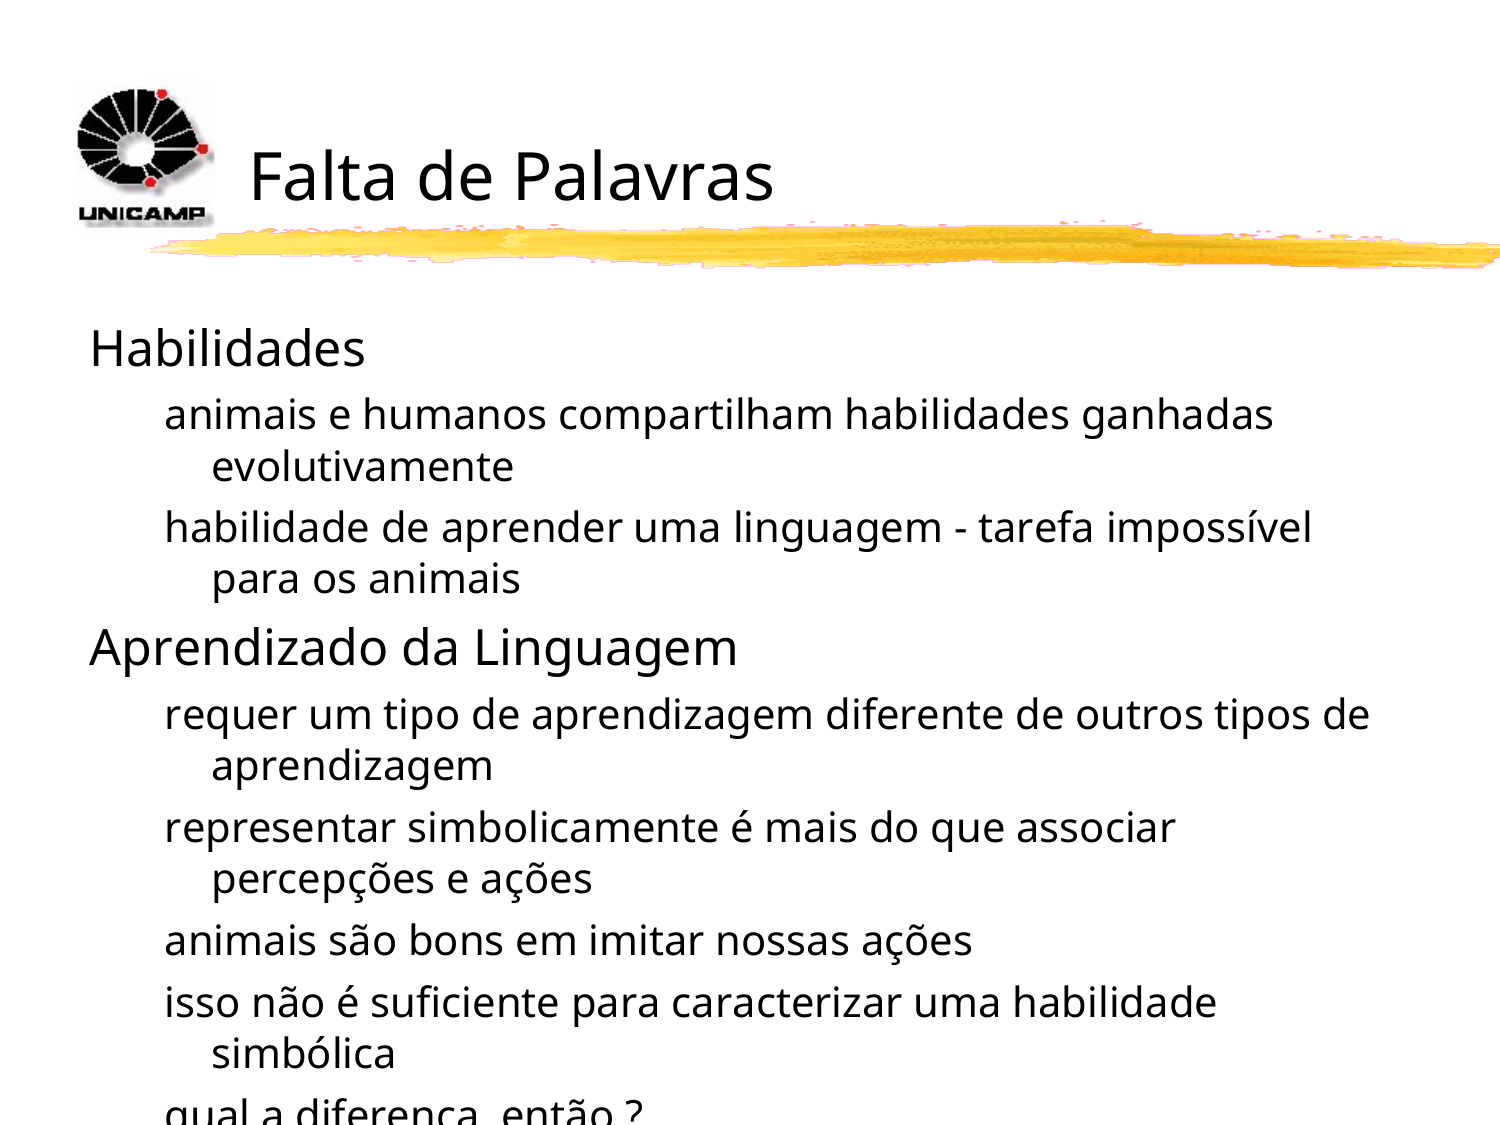

# Falta de Palavras
Habilidades
animais e humanos compartilham habilidades ganhadas evolutivamente
habilidade de aprender uma linguagem - tarefa impossível para os animais
Aprendizado da Linguagem
requer um tipo de aprendizagem diferente de outros tipos de aprendizagem
representar simbolicamente é mais do que associar percepções e ações
animais são bons em imitar nossas ações
isso não é suficiente para caracterizar uma habilidade simbólica
qual a diferença, então ?